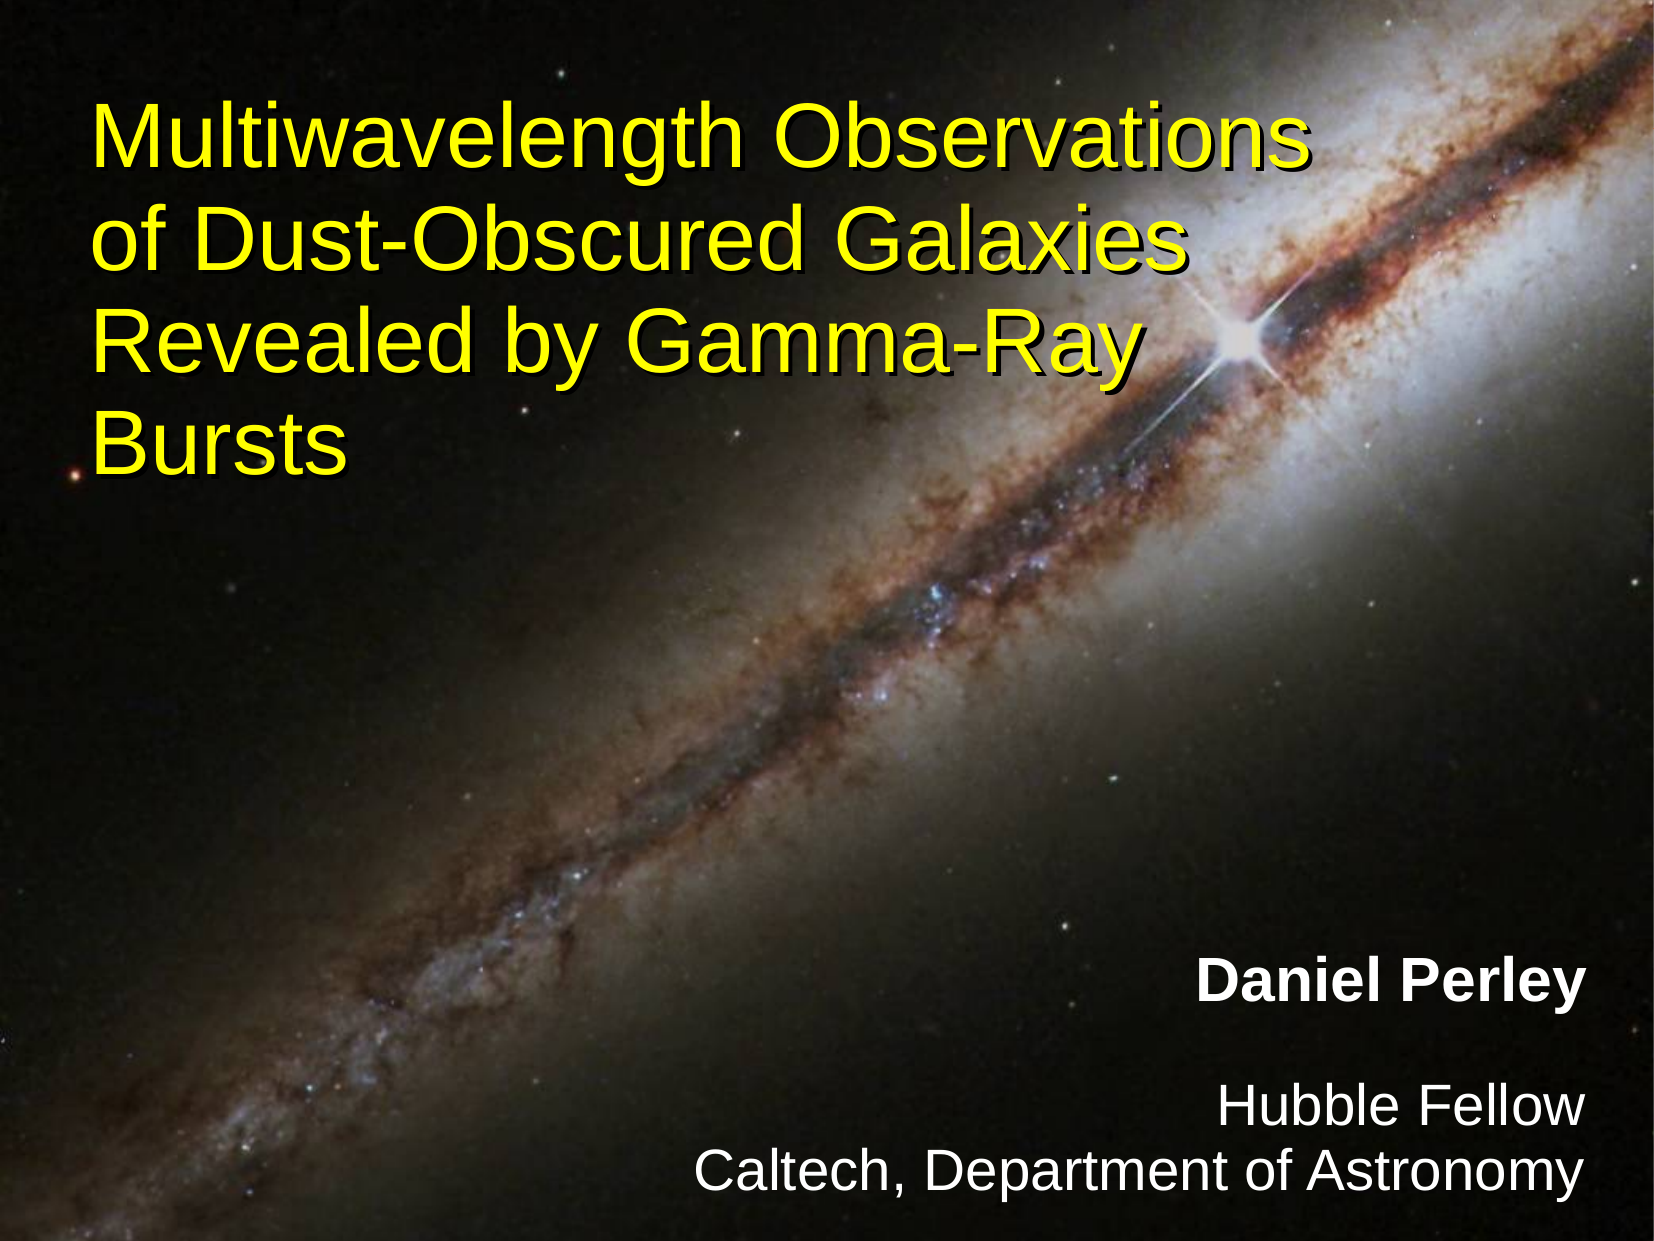

Multiwavelength Observations of Dust-Obscured Galaxies Revealed by Gamma-Ray Bursts
Daniel Perley
Hubble Fellow
Caltech, Department of Astronomy